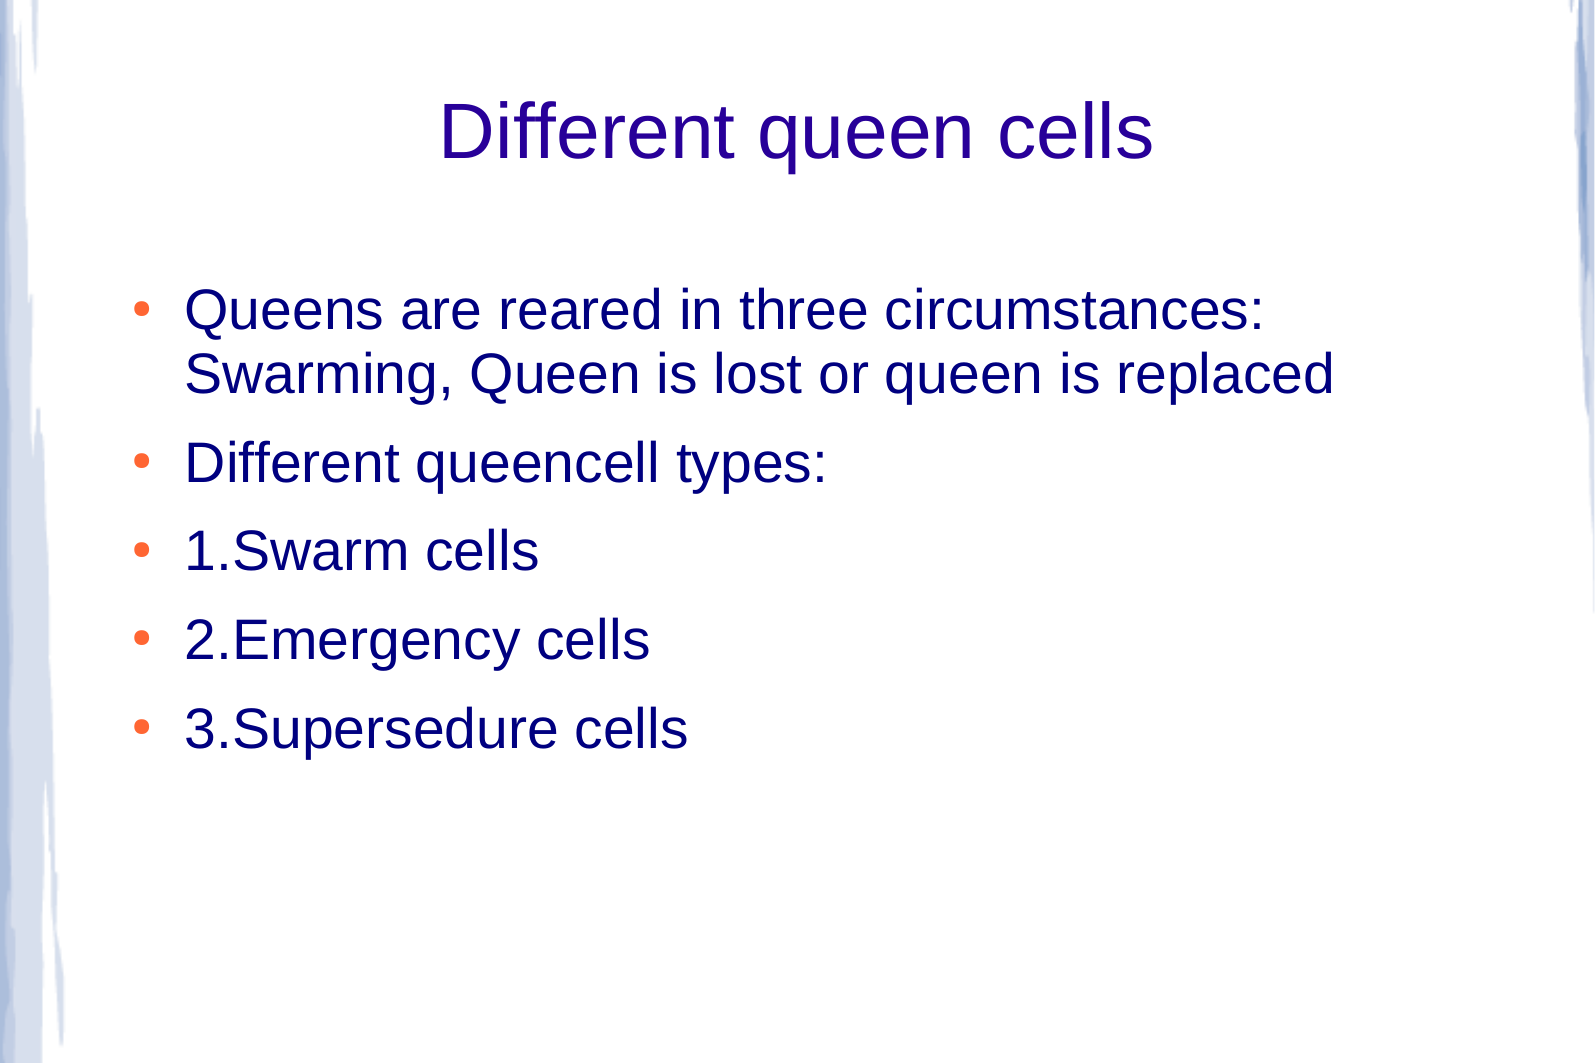

# Different queen cells
Queens are reared in three circumstances: Swarming, Queen is lost or queen is replaced
Different queencell types:
1.Swarm cells
2.Emergency cells
3.Supersedure cells